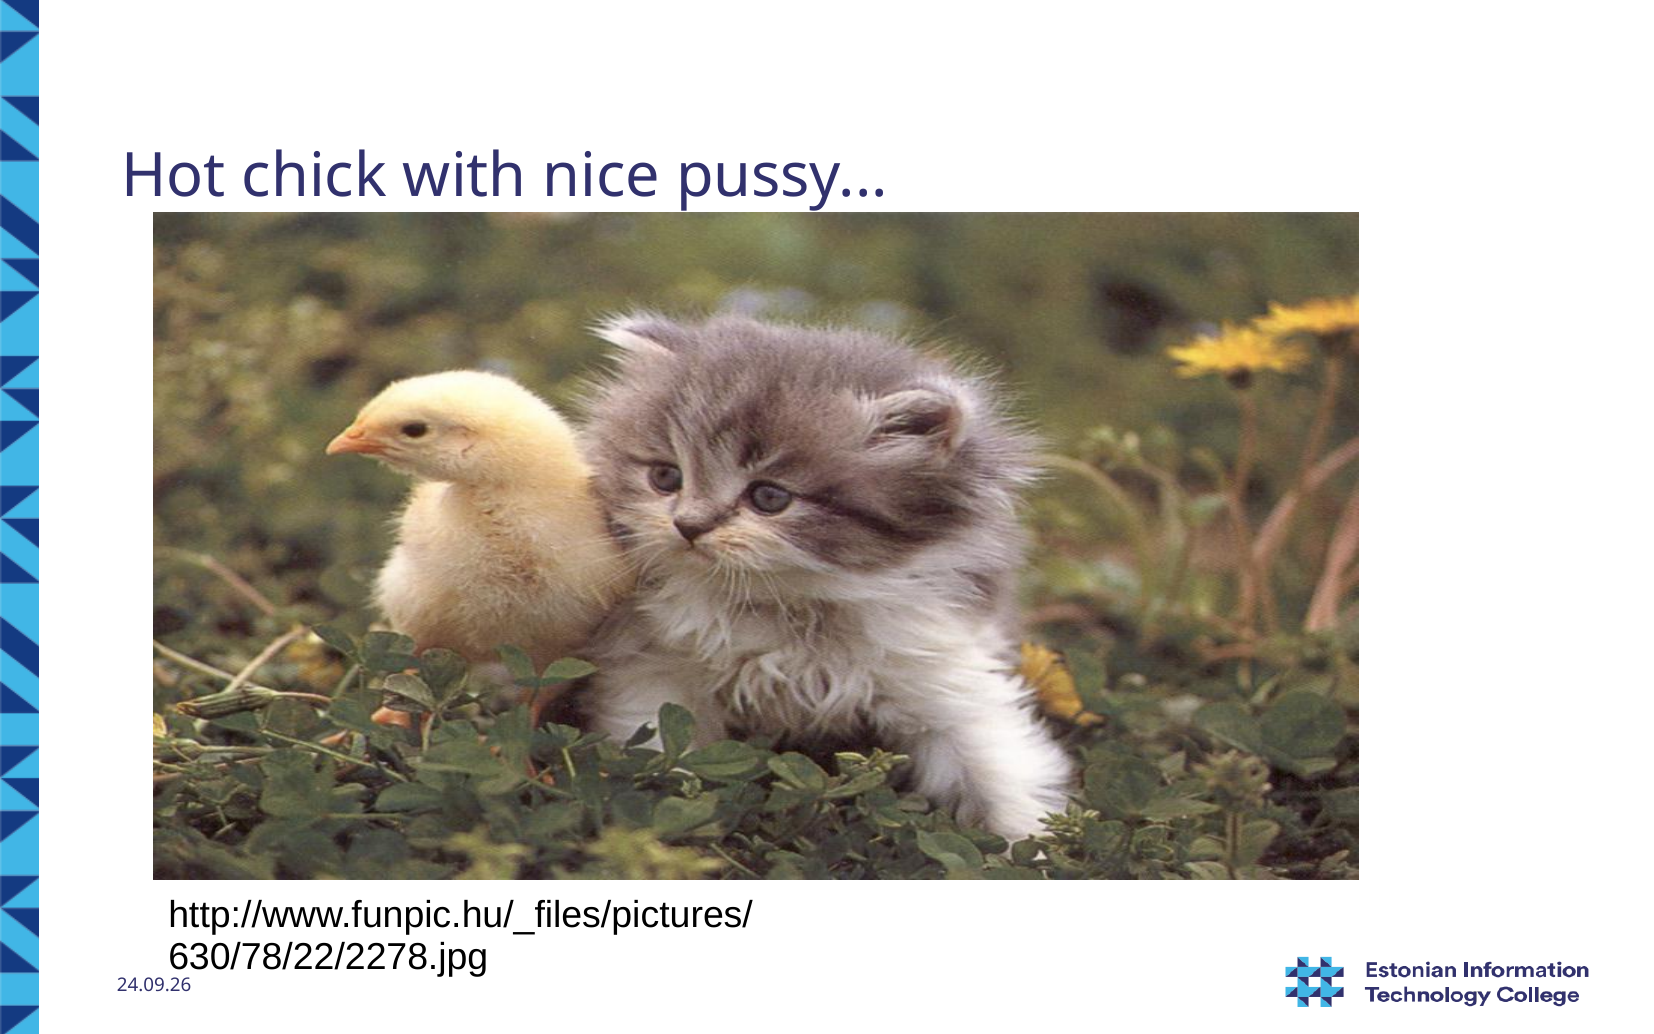

# Hot chick with nice pussy...
http://www.funpic.hu/_files/pictures/630/78/22/2278.jpg